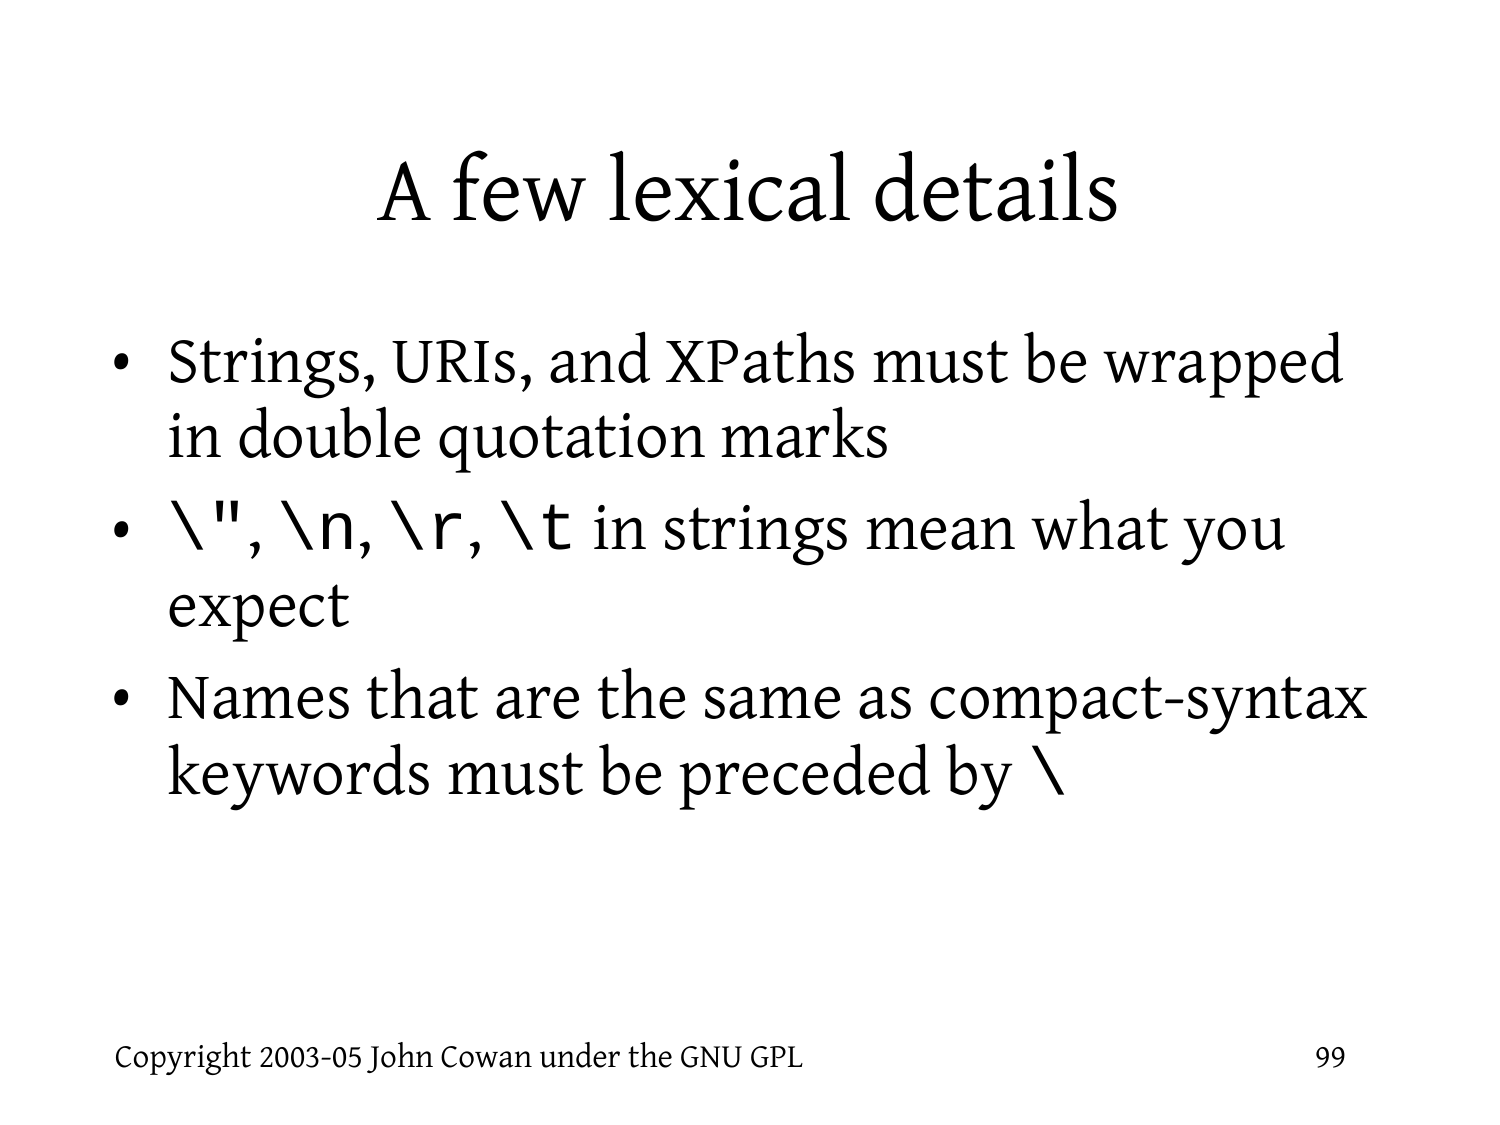

# A few lexical details
Strings, URIs, and XPaths must be wrapped in double quotation marks
\", \n, \r, \t in strings mean what you expect
Names that are the same as compact-syntax keywords must be preceded by \